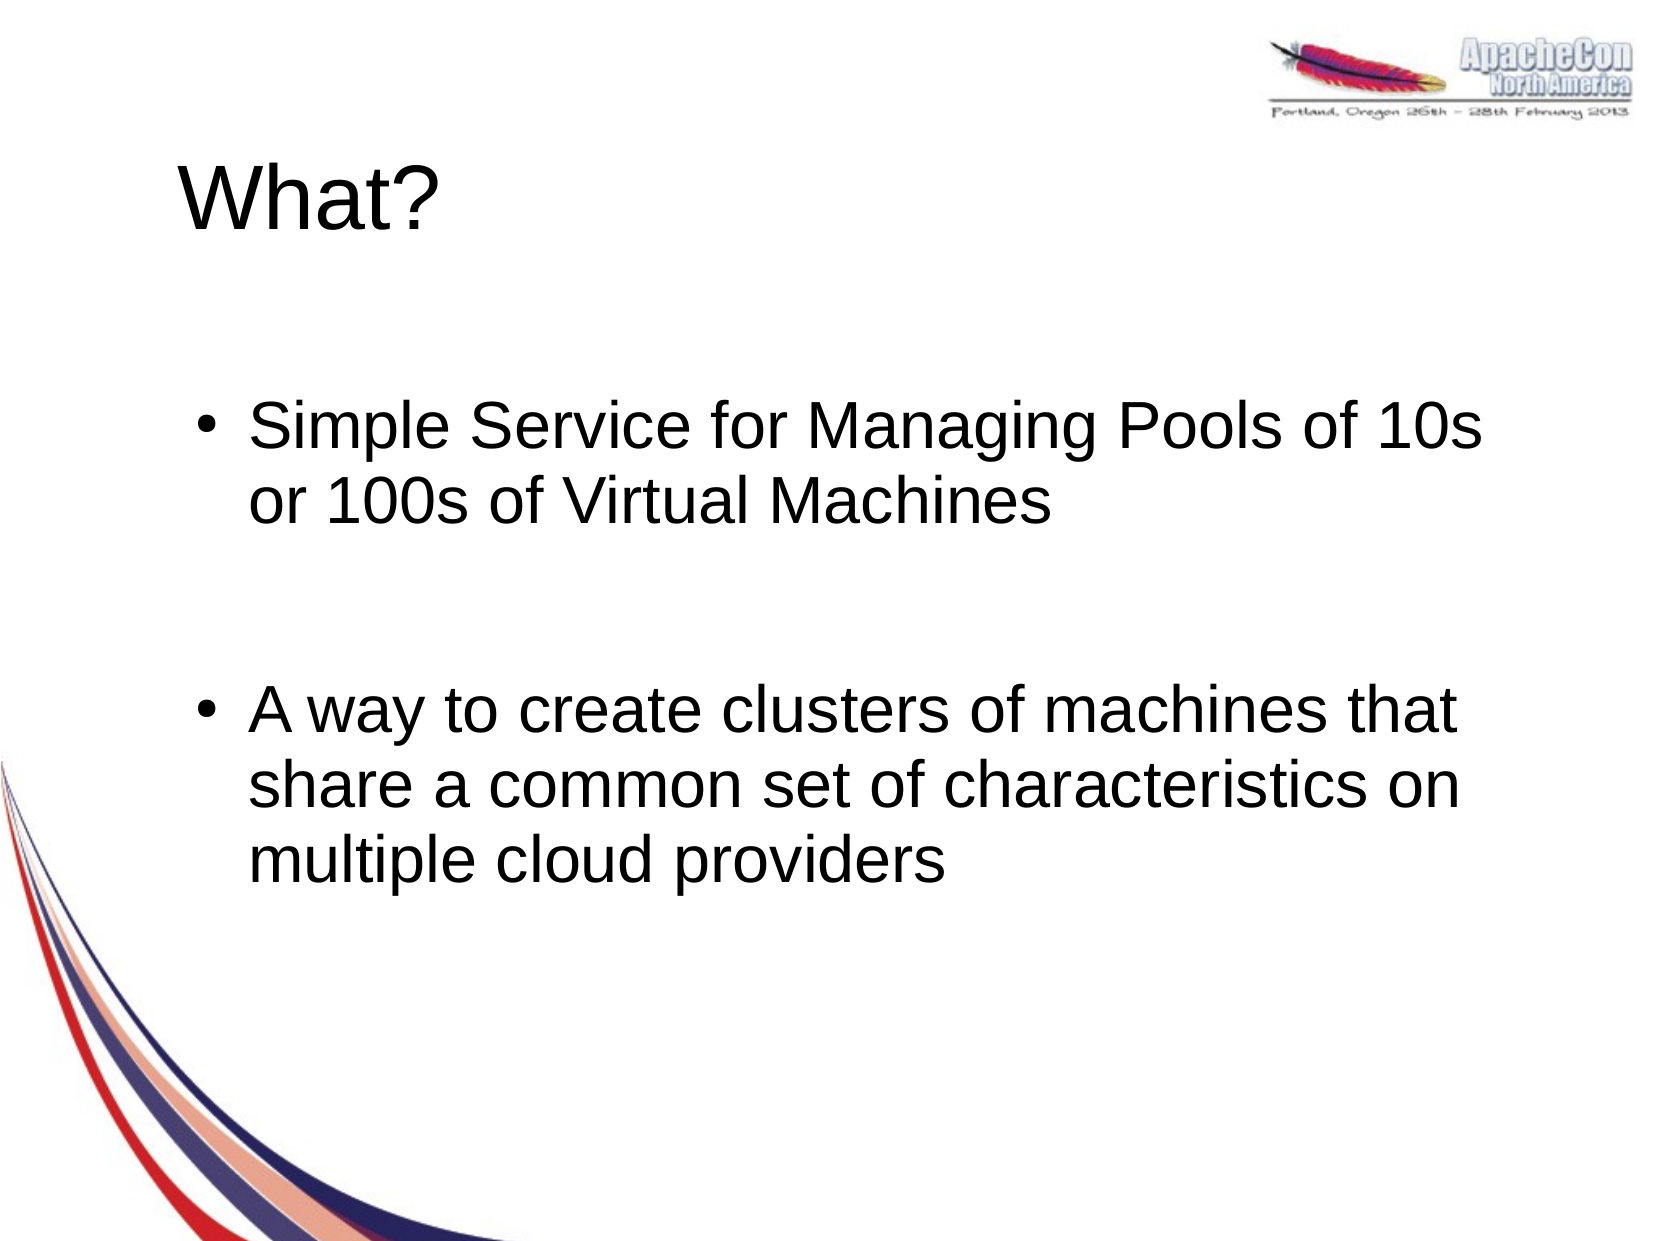

# What?
Simple Service for Managing Pools of 10s or 100s of Virtual Machines
A way to create clusters of machines that share a common set of characteristics on multiple cloud providers